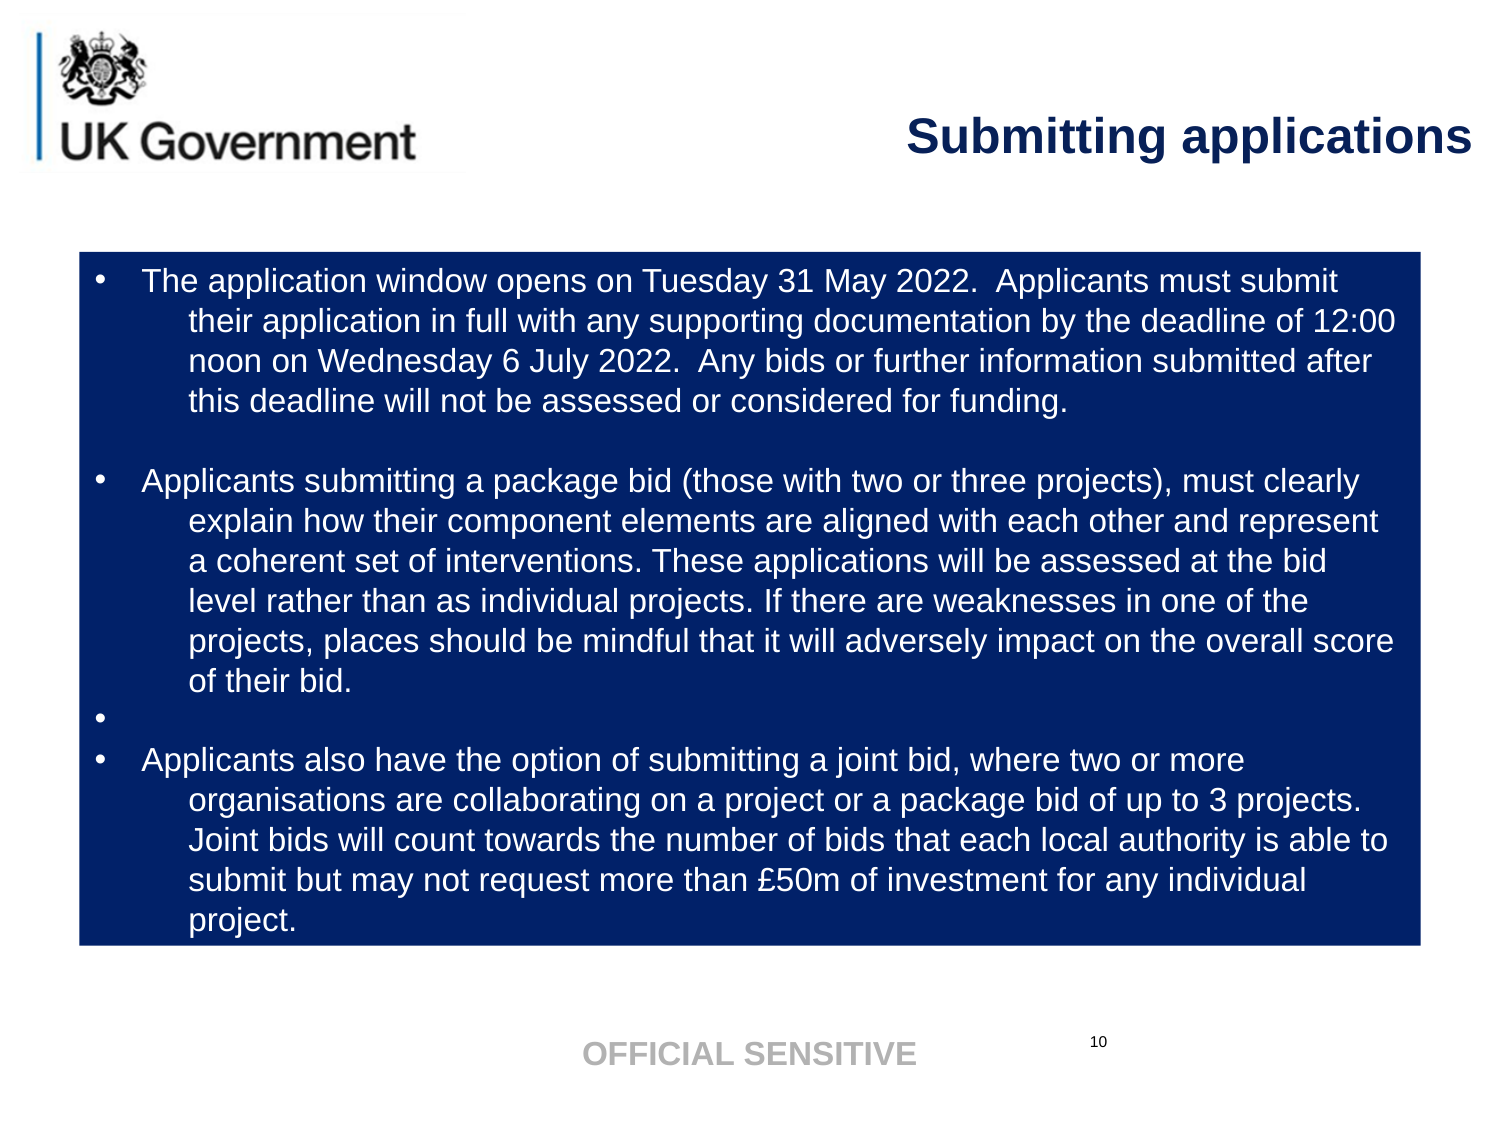

# Submitting applications
The application window opens on Tuesday 31 May 2022.  Applicants must submit their application in full with any supporting documentation by the deadline of 12:00 noon on Wednesday 6 July 2022.  Any bids or further information submitted after this deadline will not be assessed or considered for funding.
Applicants submitting a package bid (those with two or three projects), must clearly explain how their component elements are aligned with each other and represent a coherent set of interventions. These applications will be assessed at the bid level rather than as individual projects. If there are weaknesses in one of the projects, places should be mindful that it will adversely impact on the overall score of their bid.
Applicants also have the option of submitting a joint bid, where two or more organisations are collaborating on a project or a package bid of up to 3 projects. Joint bids will count towards the number of bids that each local authority is able to submit but may not request more than £50m of investment for any individual project.